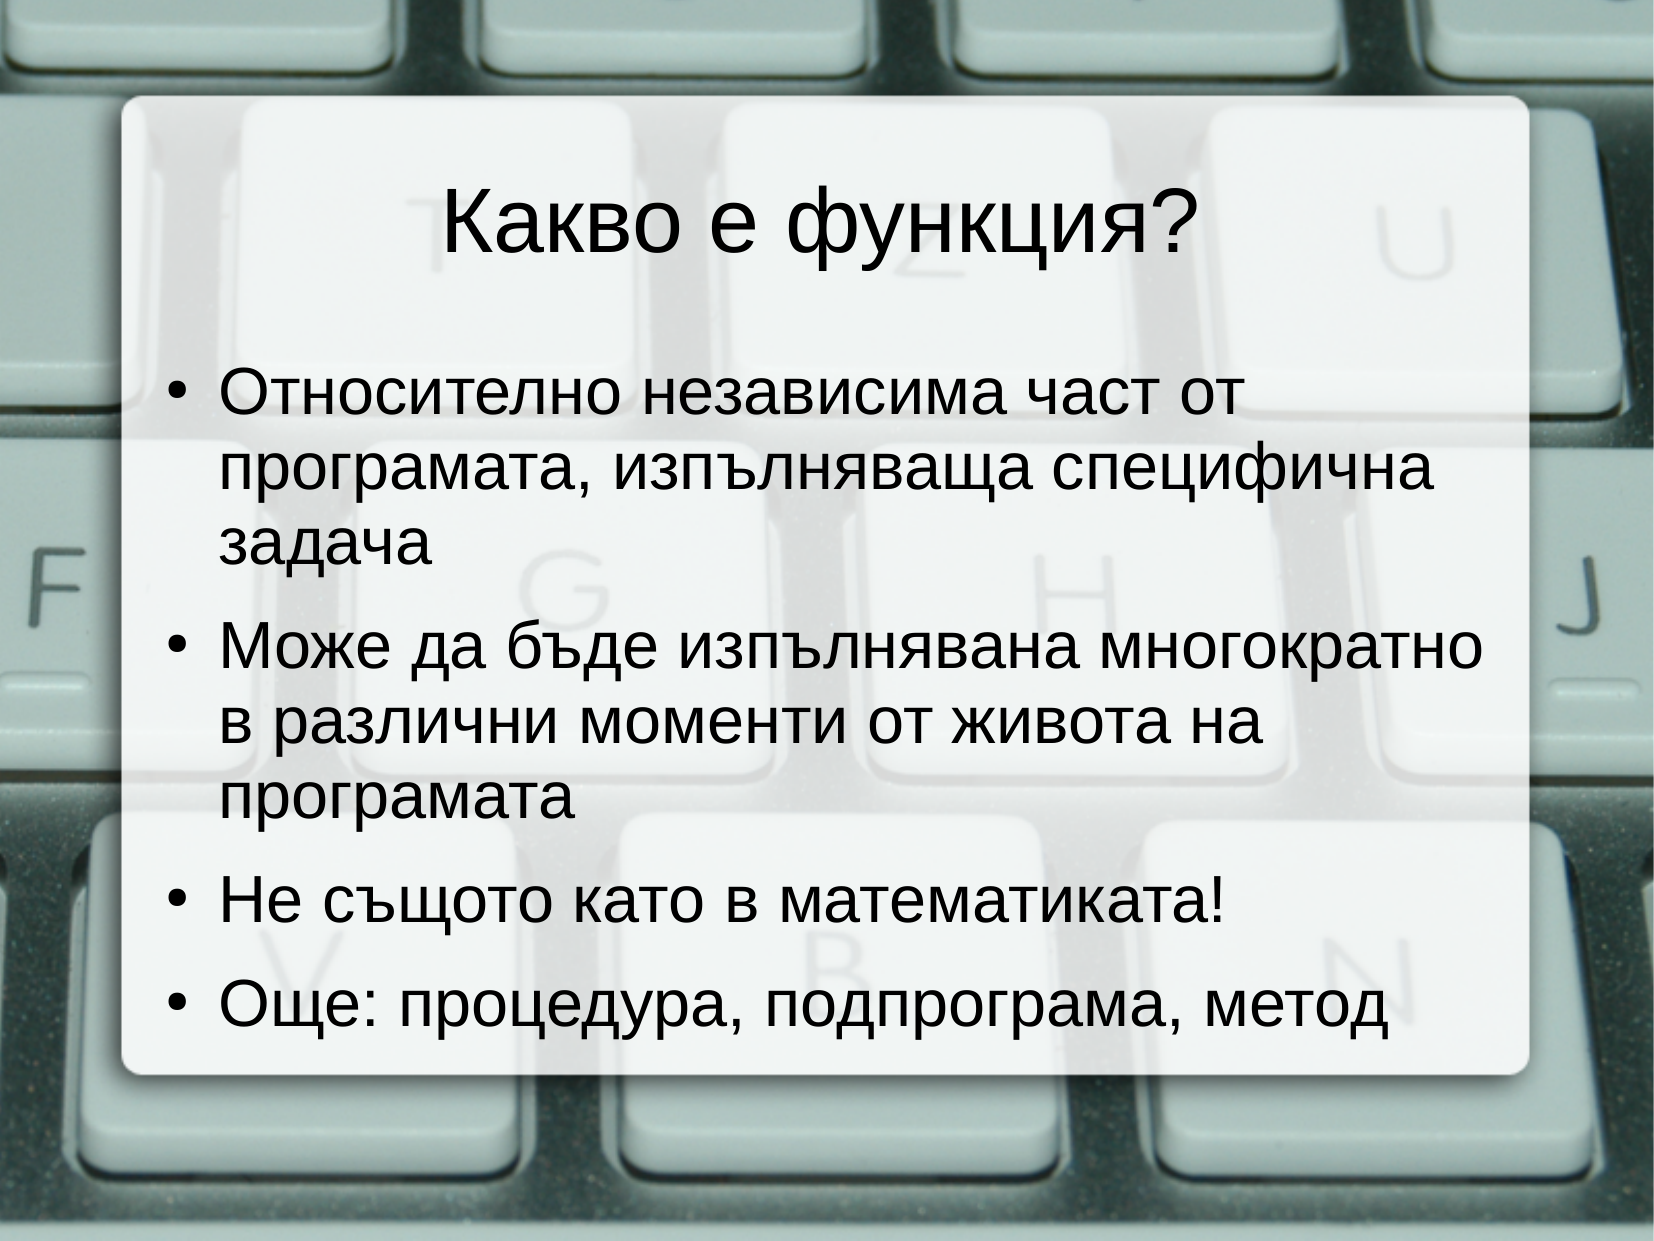

# Какво е функция?
Относително независима част от програмата, изпълняваща специфична задача
Може да бъде изпълнявана многократно в различни моменти от живота на програмата
Не същото като в математиката!
Още: процедура, подпрограма, метод